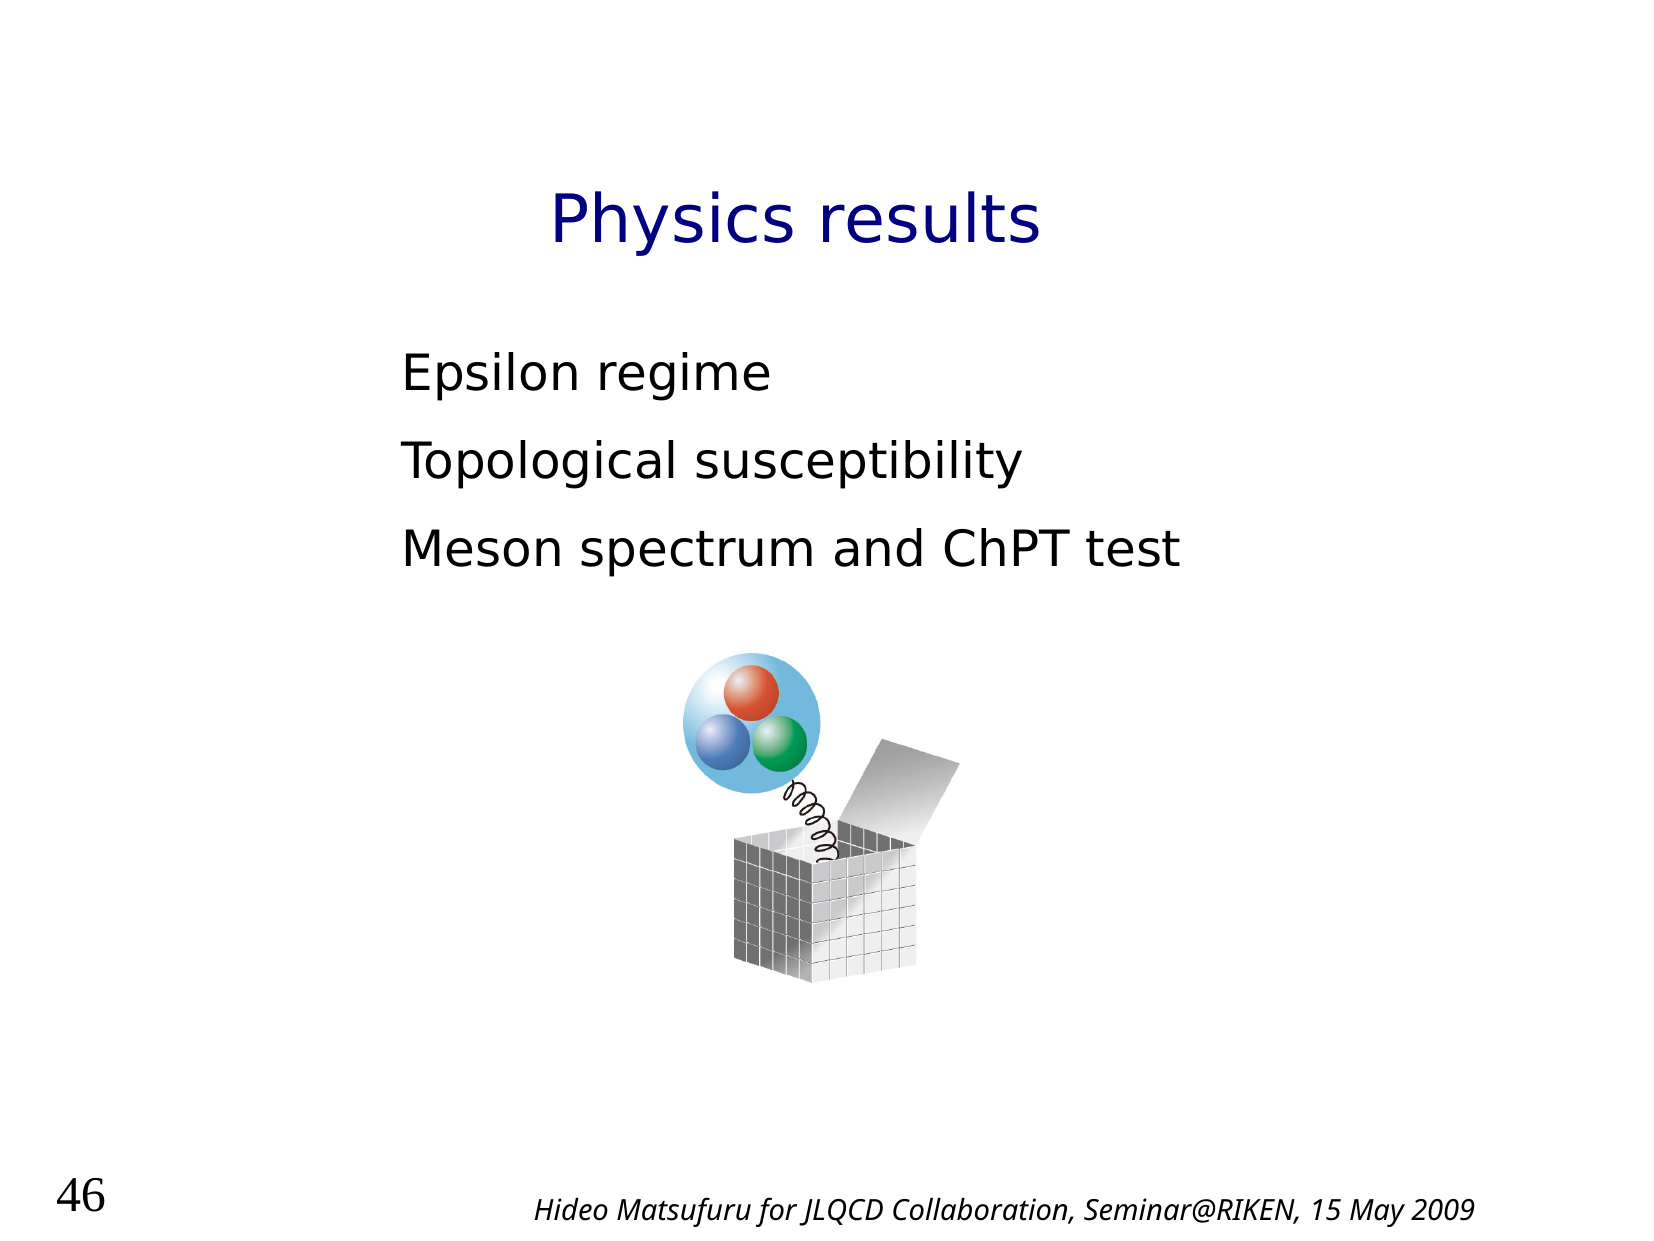

Physics results
# Epsilon regime
Topological susceptibility
Meson spectrum and ChPT test